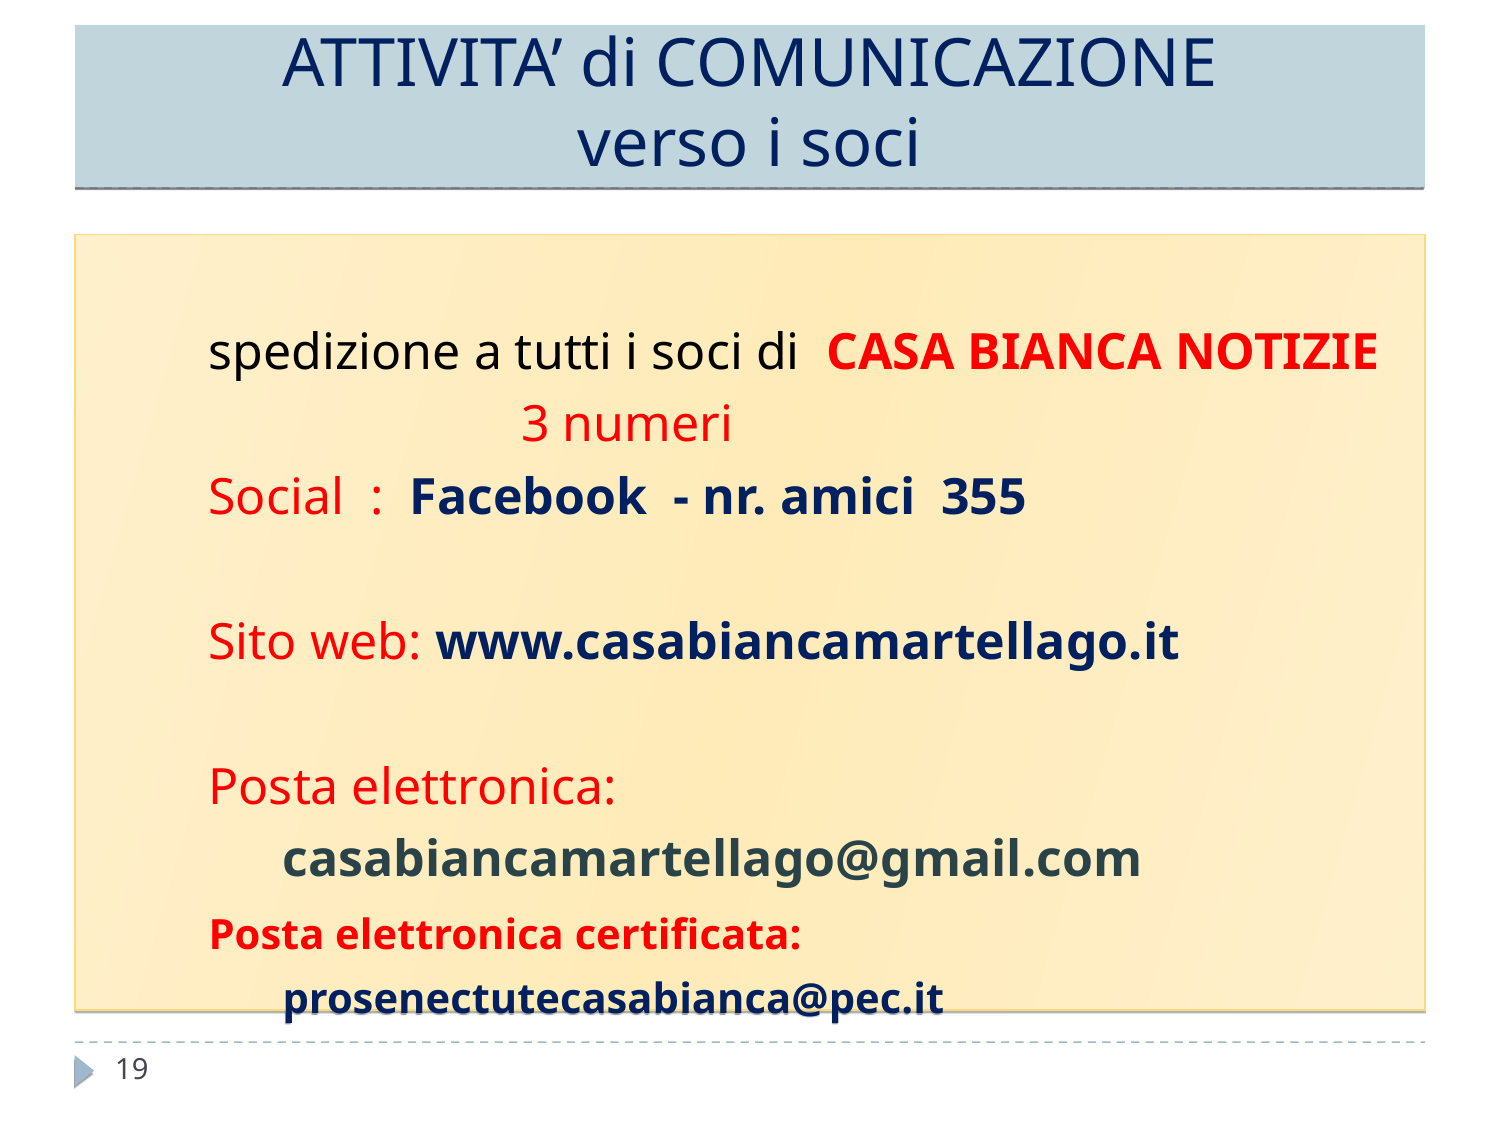

# ATTIVITA’ di COMUNICAZIONE verso i soci
		spedizione a tutti i soci di CASA BIANCA NOTIZIE
					 3 numeri
		Social : Facebook - nr. amici 355
		Sito web: www.casabiancamartellago.it
		Posta elettronica:
			casabiancamartellago@gmail.com
 		Posta elettronica certificata:
			prosenectutecasabianca@pec.it